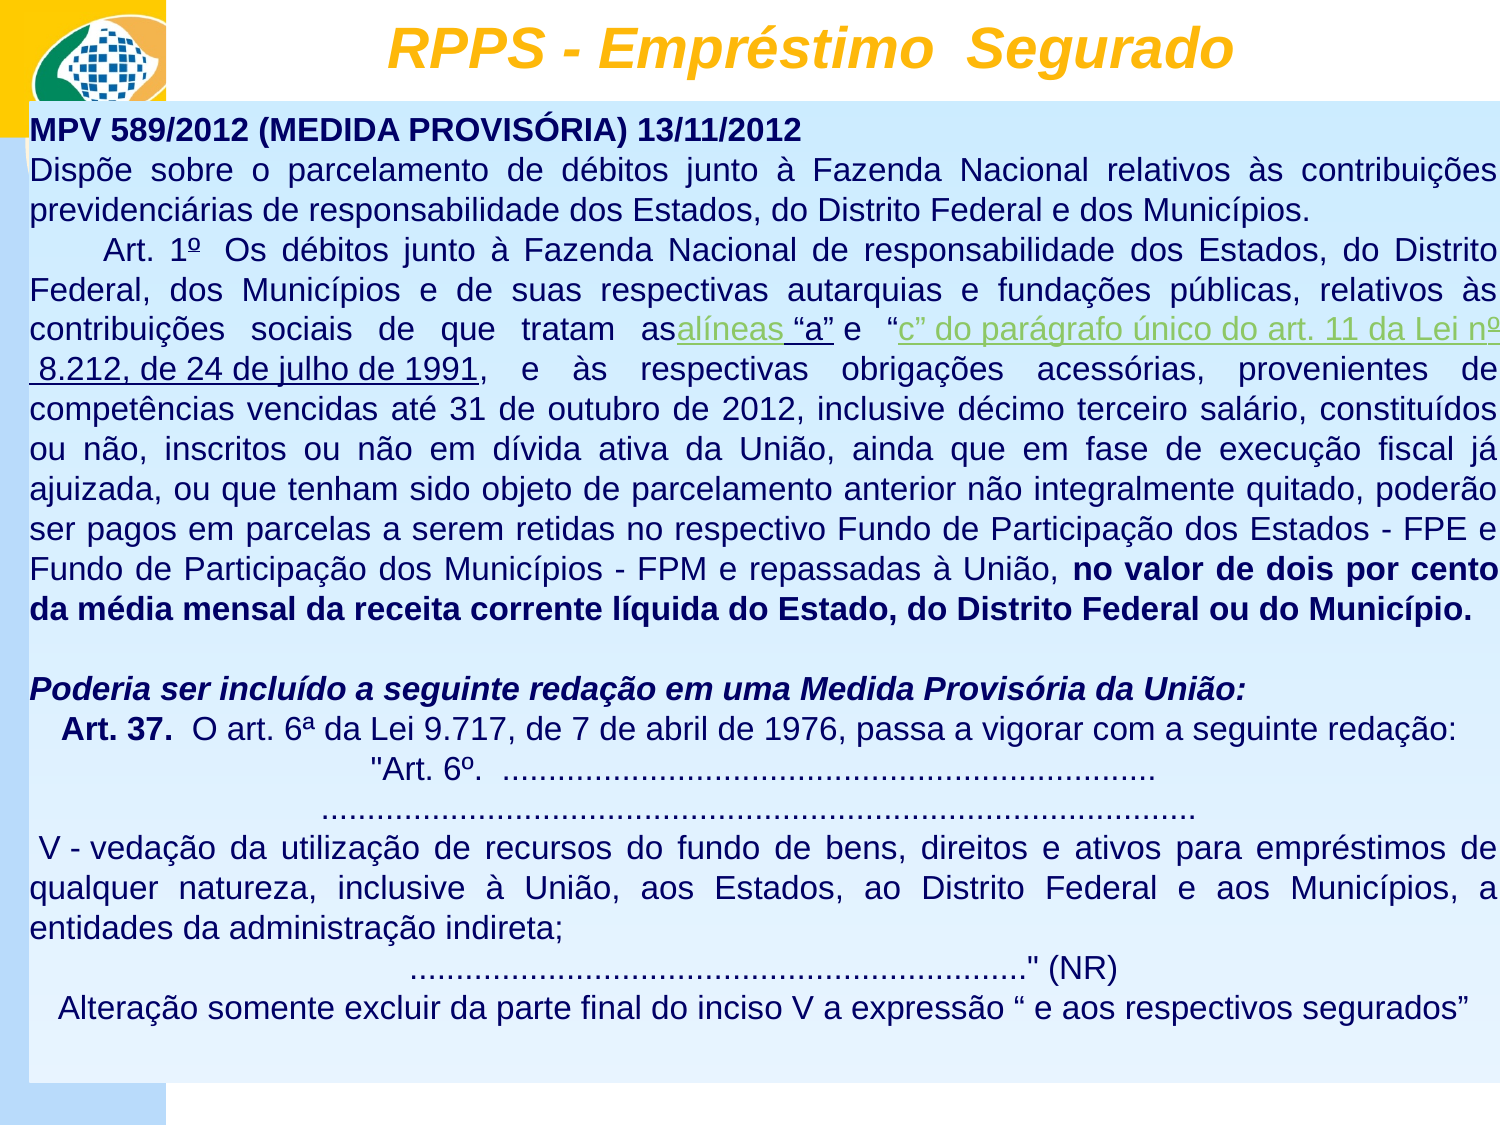

RPPS - Empréstimo Segurado
MPV 589/2012 (MEDIDA PROVISÓRIA) 13/11/2012
Dispõe sobre o parcelamento de débitos junto à Fazenda Nacional relativos às contribuições previdenciárias de responsabilidade dos Estados, do Distrito Federal e dos Municípios.
	Art. 1º  Os débitos junto à Fazenda Nacional de responsabilidade dos Estados, do Distrito Federal, dos Municípios e de suas respectivas autarquias e fundações públicas, relativos às contribuições sociais de que tratam asalíneas “a” e “c” do parágrafo único do art. 11 da Lei nº 8.212, de 24 de julho de 1991, e às respectivas obrigações acessórias, provenientes de competências vencidas até 31 de outubro de 2012, inclusive décimo terceiro salário, constituídos ou não, inscritos ou não em dívida ativa da União, ainda que em fase de execução fiscal já ajuizada, ou que tenham sido objeto de parcelamento anterior não integralmente quitado, poderão ser pagos em parcelas a serem retidas no respectivo Fundo de Participação dos Estados - FPE e Fundo de Participação dos Municípios - FPM e repassadas à União, no valor de dois por cento da média mensal da receita corrente líquida do Estado, do Distrito Federal ou do Município.
Poderia ser incluído a seguinte redação em uma Medida Provisória da União:
Art. 37.  O art. 6ª da Lei 9.717, de 7 de abril de 1976, passa a vigorar com a seguinte redação:
"Art. 6º.  .......................................................................
...............................................................................................
 V - vedação da utilização de recursos do fundo de bens, direitos e ativos para empréstimos de qualquer natureza, inclusive à União, aos Estados, ao Distrito Federal e aos Municípios, a entidades da administração indireta;
..................................................................." (NR)
Alteração somente excluir da parte final do inciso V a expressão “ e aos respectivos segurados”